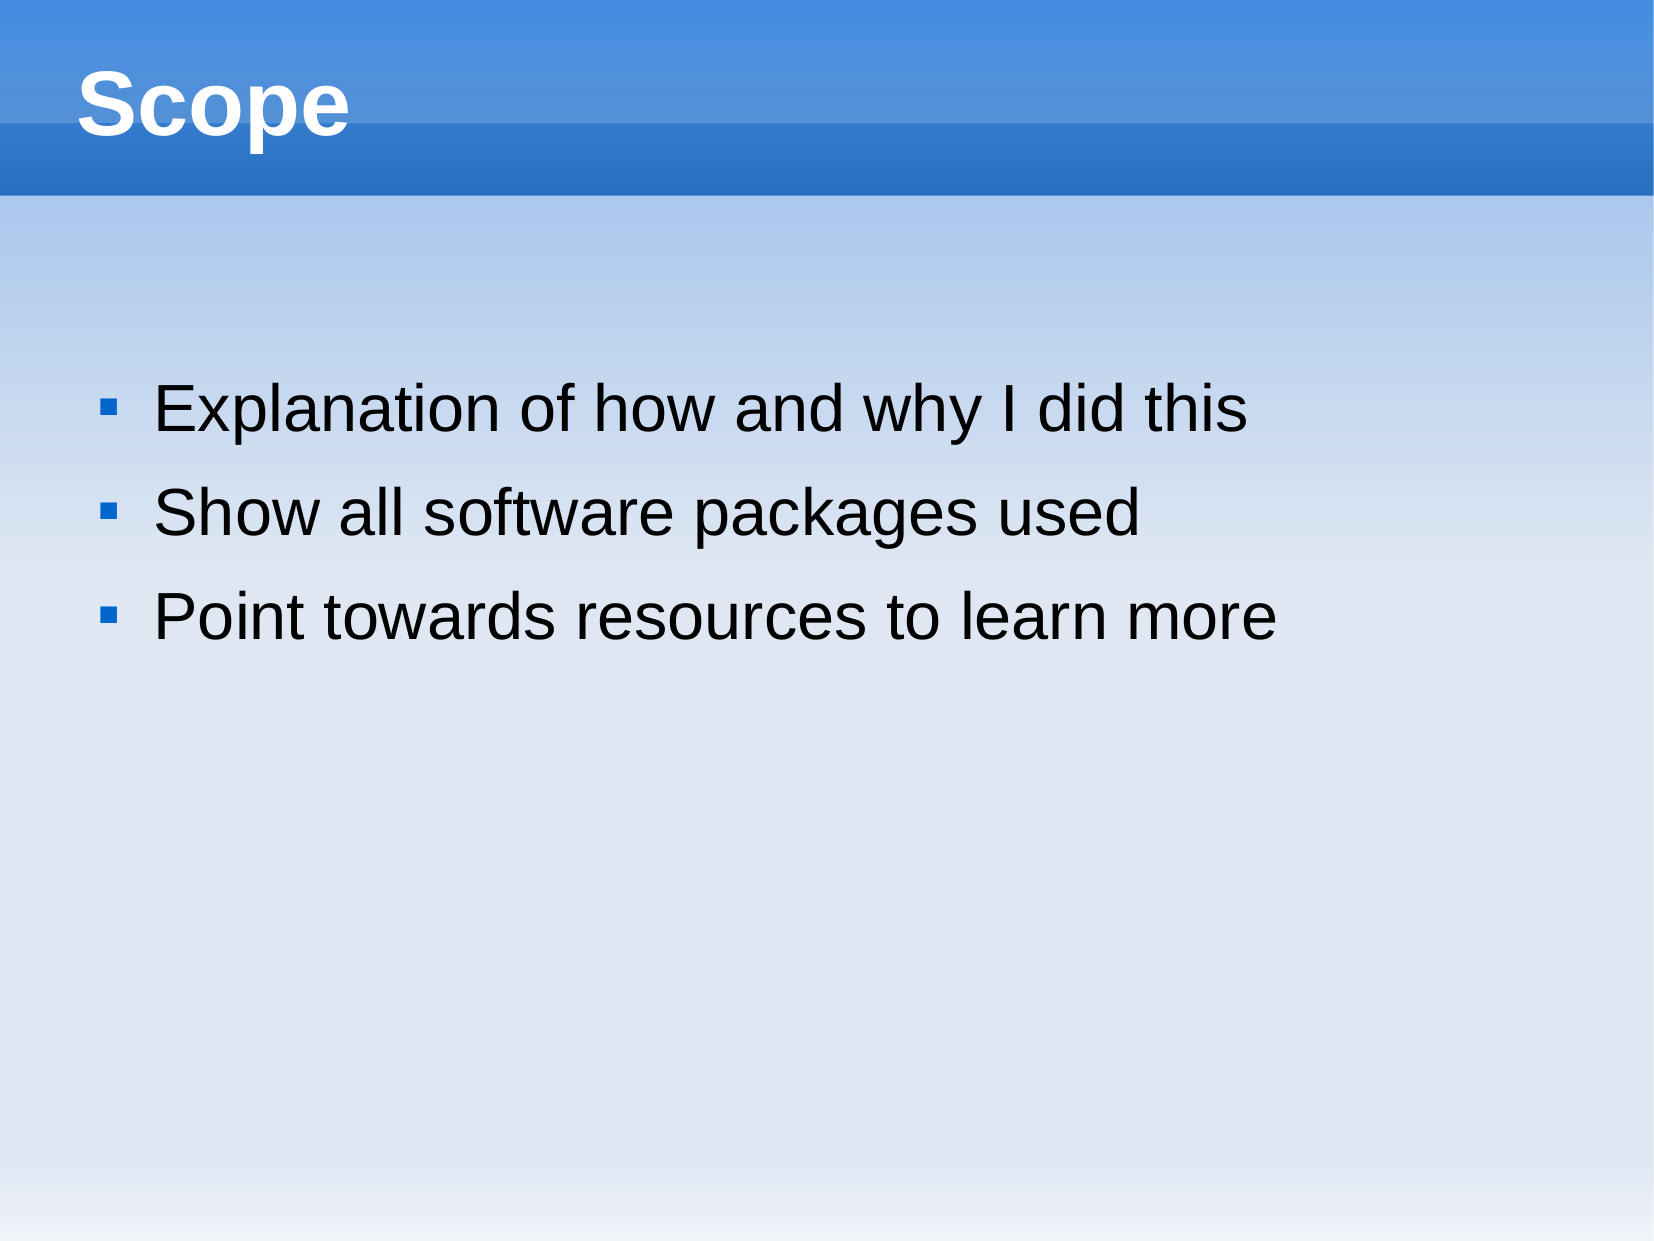

# Scope
Explanation of how and why I did this
Show all software packages used
Point towards resources to learn more